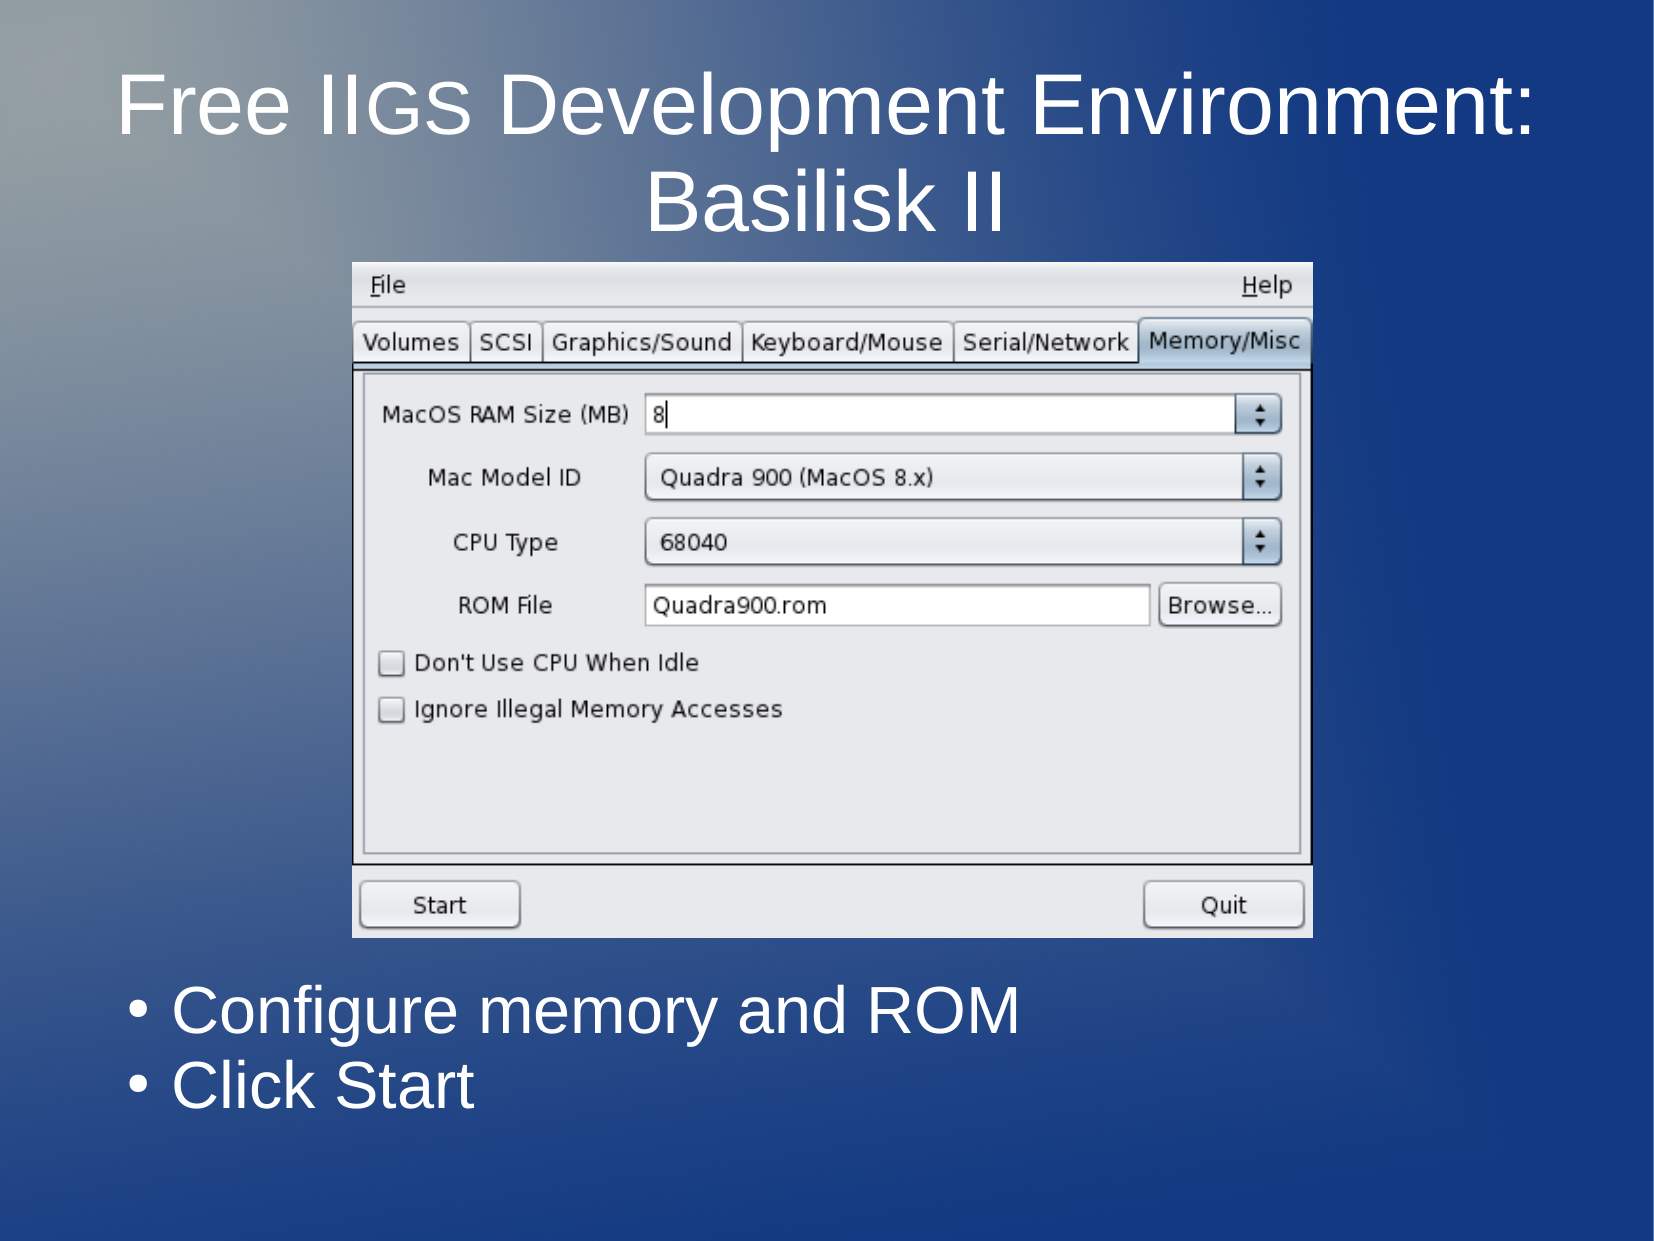

# Free IIGS Development Environment: Basilisk II
Configure memory and ROM
Click Start